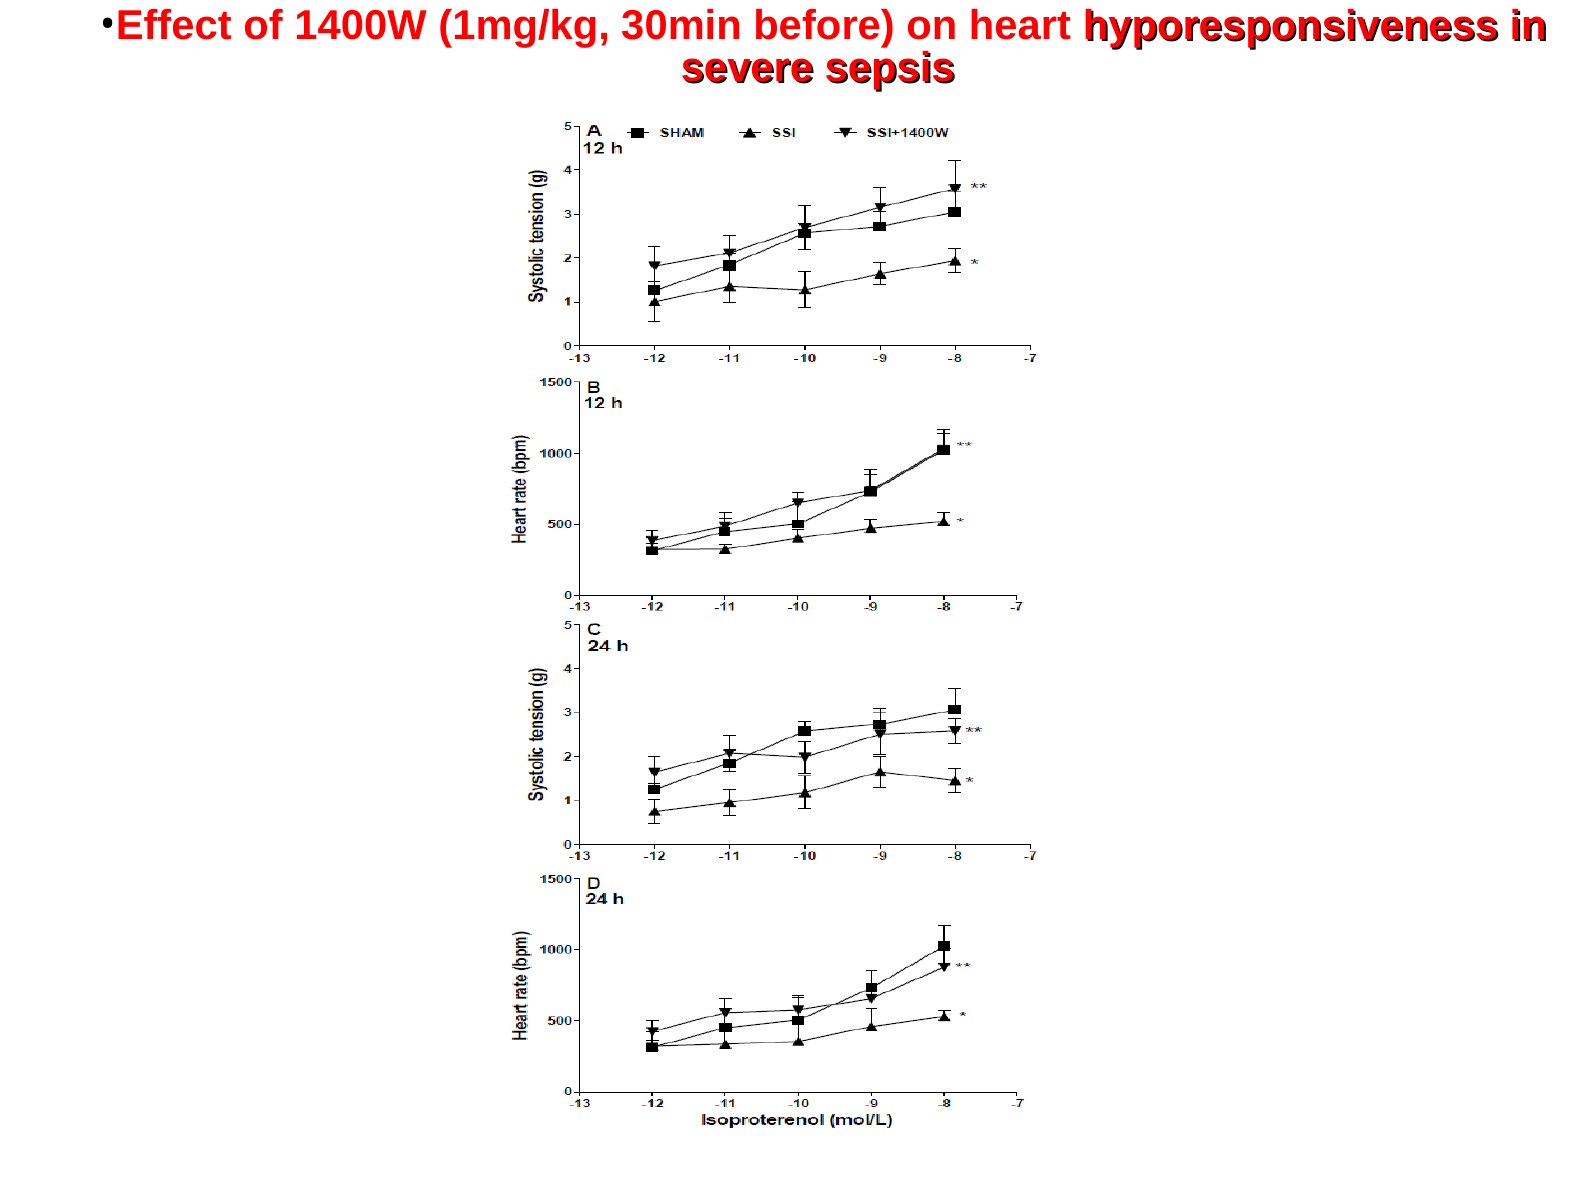

Effect of 1400W (1mg/kg, 30min before) on heart hyporesponsiveness in severe sepsis